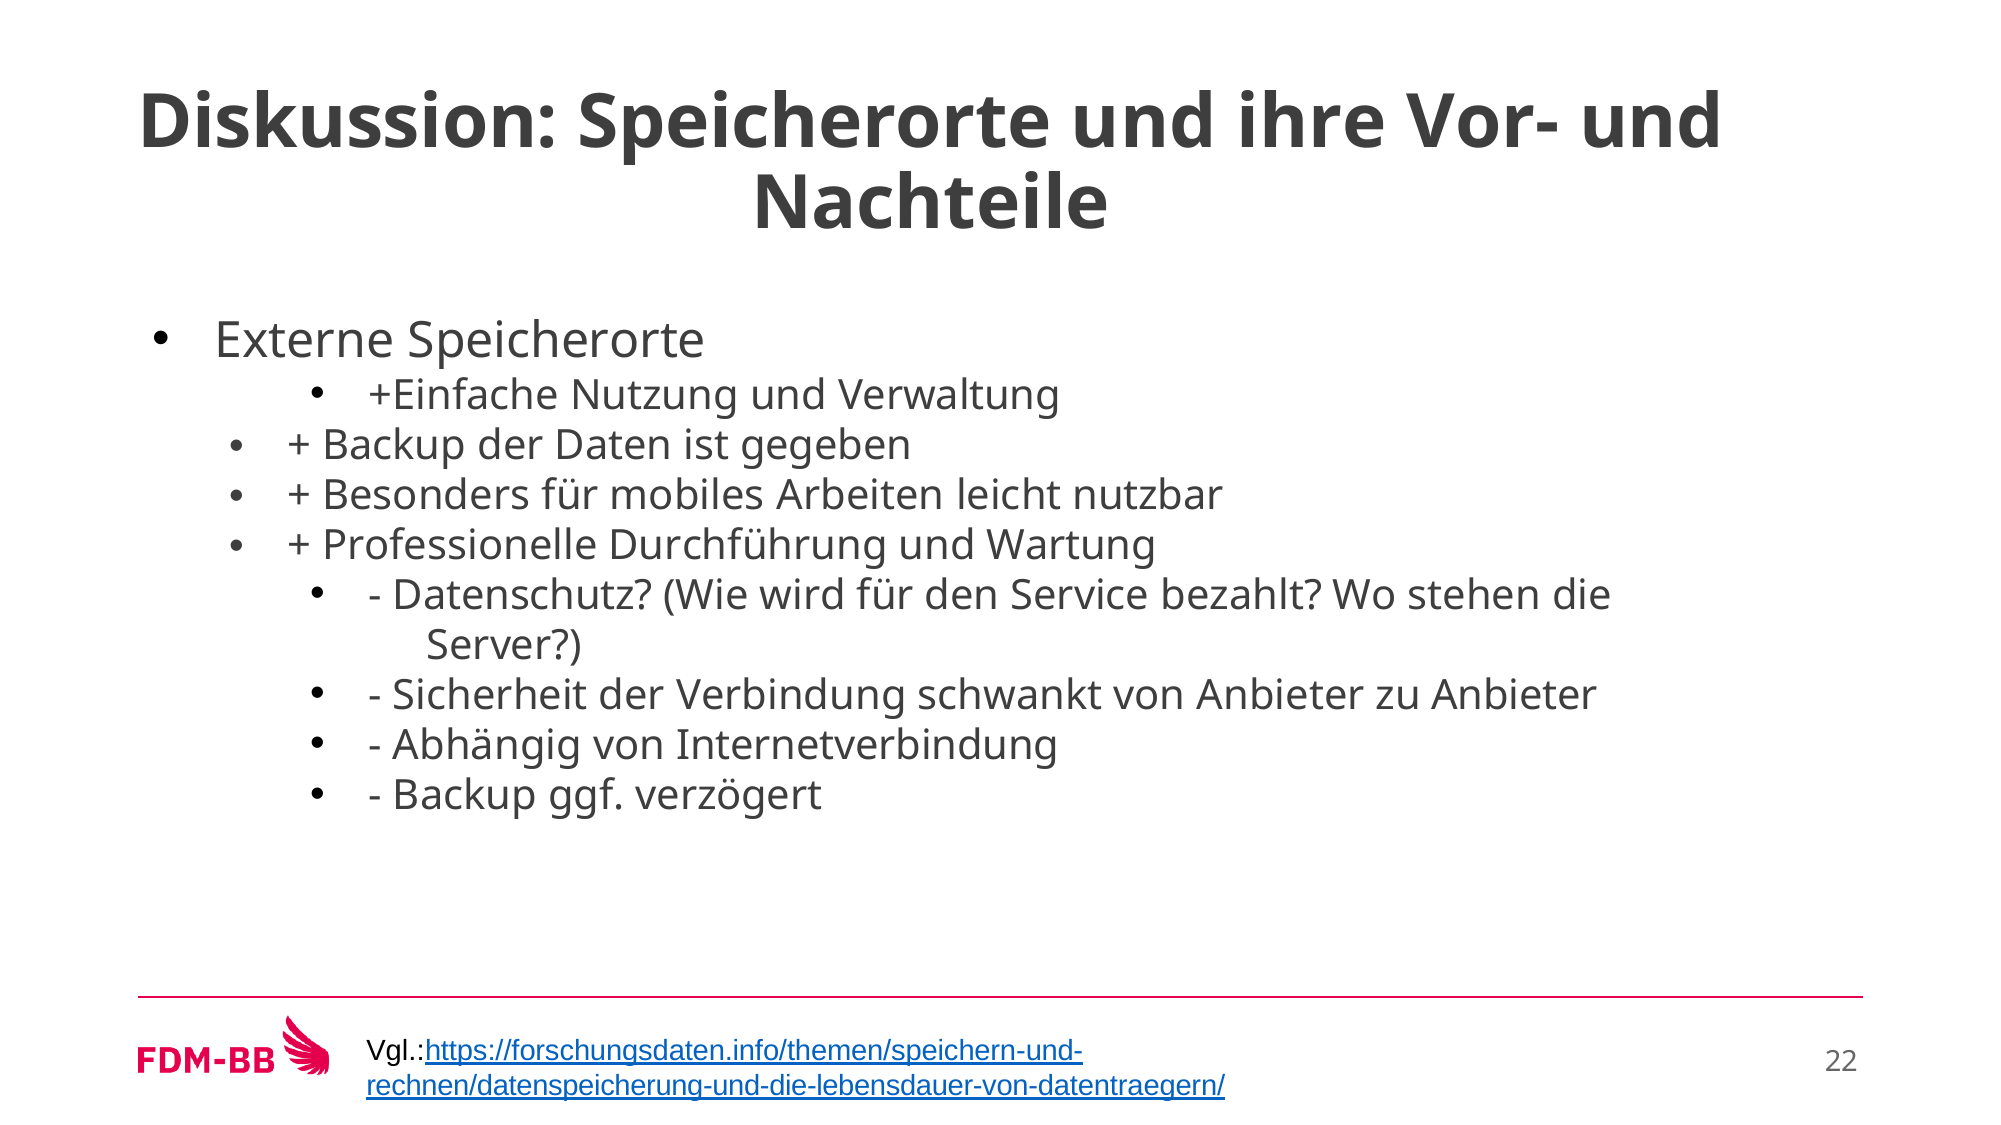

# Diskussion: Speicherorte und ihre Vor- und Nachteile
Externe Speicherorte
+Einfache Nutzung und Verwaltung
•	+ Backup der Daten ist gegeben
•	+ Besonders für mobiles Arbeiten leicht nutzbar
•	+ Professionelle Durchführung und Wartung
- Datenschutz? (Wie wird für den Service bezahlt? Wo stehen die Server?)
- Sicherheit der Verbindung schwankt von Anbieter zu Anbieter
- Abhängig von Internetverbindung
- Backup ggf. verzögert
Vgl.:https://forschungsdaten.info/themen/speichern-und-rechnen/datenspeicherung-und-die-lebensdauer-von-datentraegern/
22